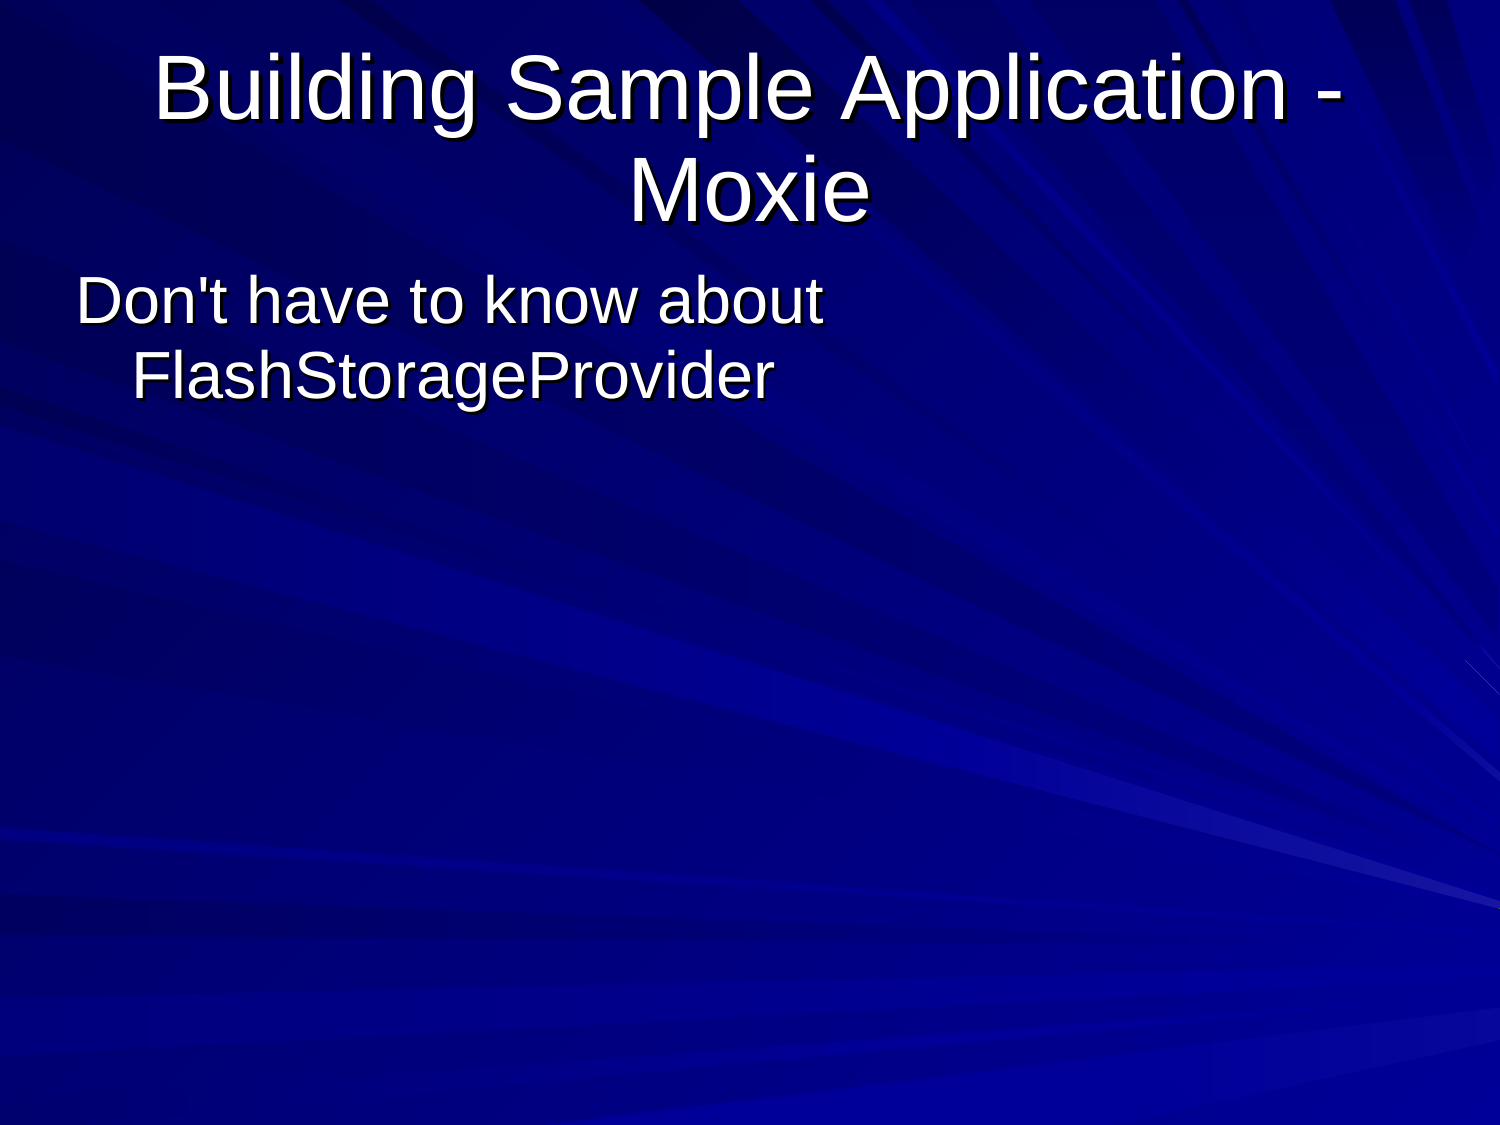

# Building Sample Application - Moxie
Don't have to know about FlashStorageProvider